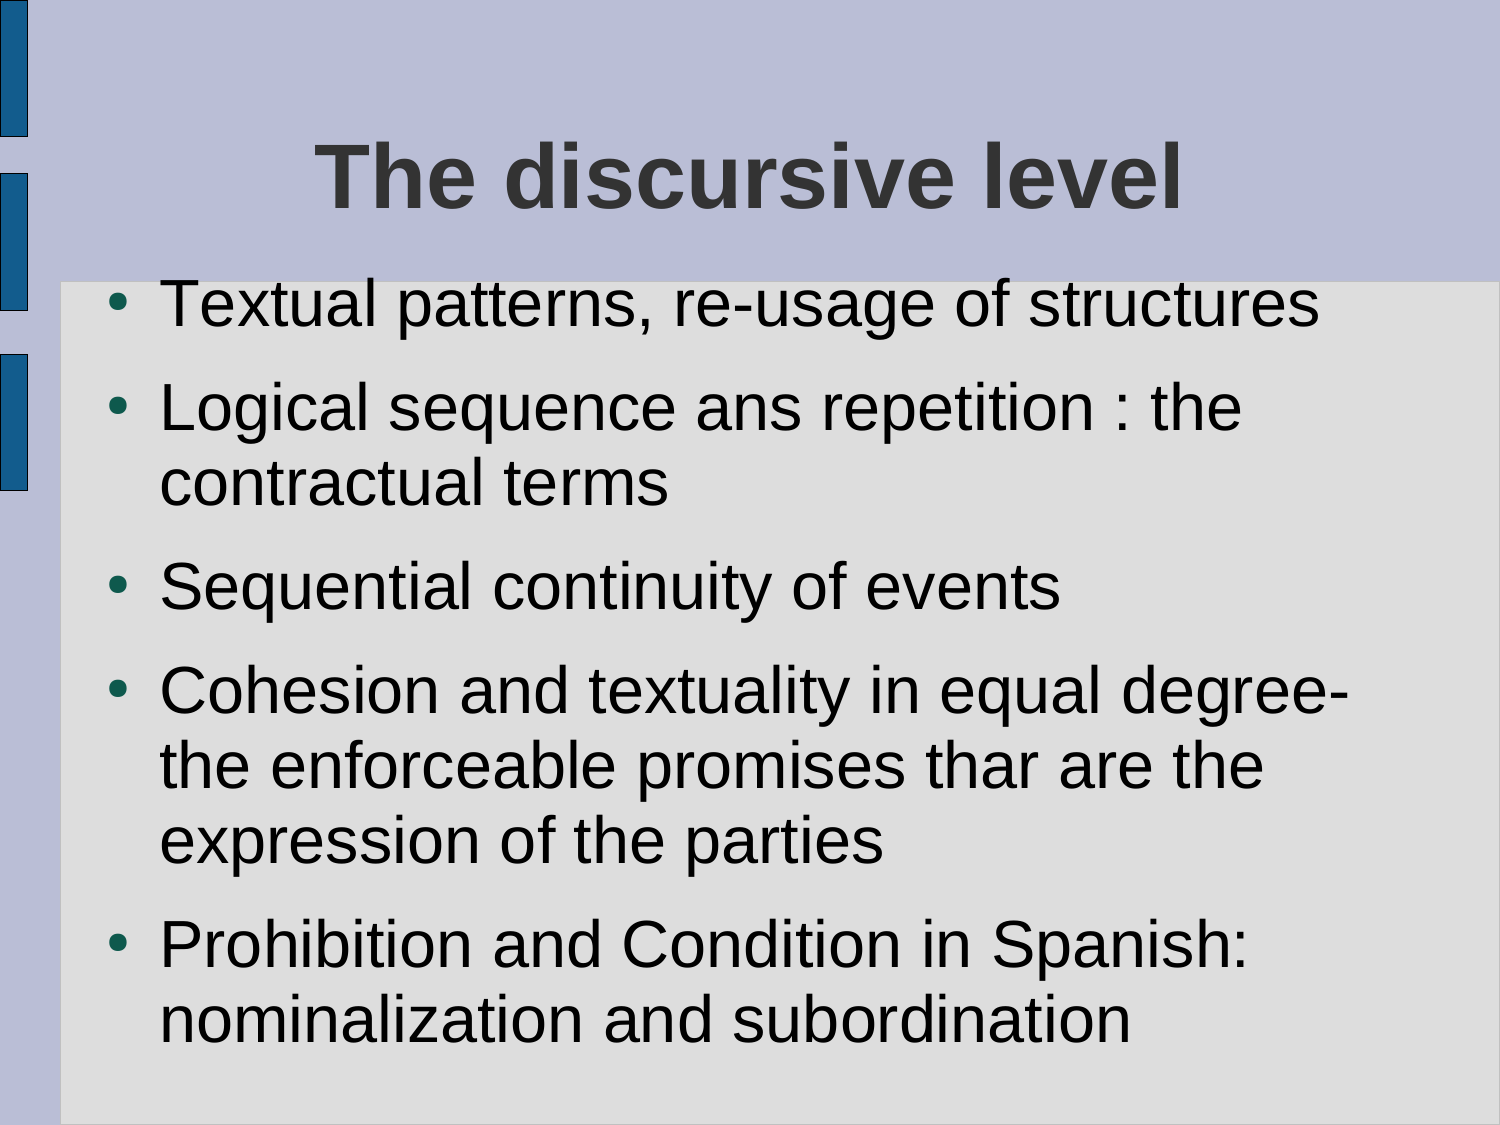

# The discursive level
Textual patterns, re-usage of structures
Logical sequence ans repetition : the contractual terms
Sequential continuity of events
Cohesion and textuality in equal degree- the enforceable promises thar are the expression of the parties
Prohibition and Condition in Spanish: nominalization and subordination